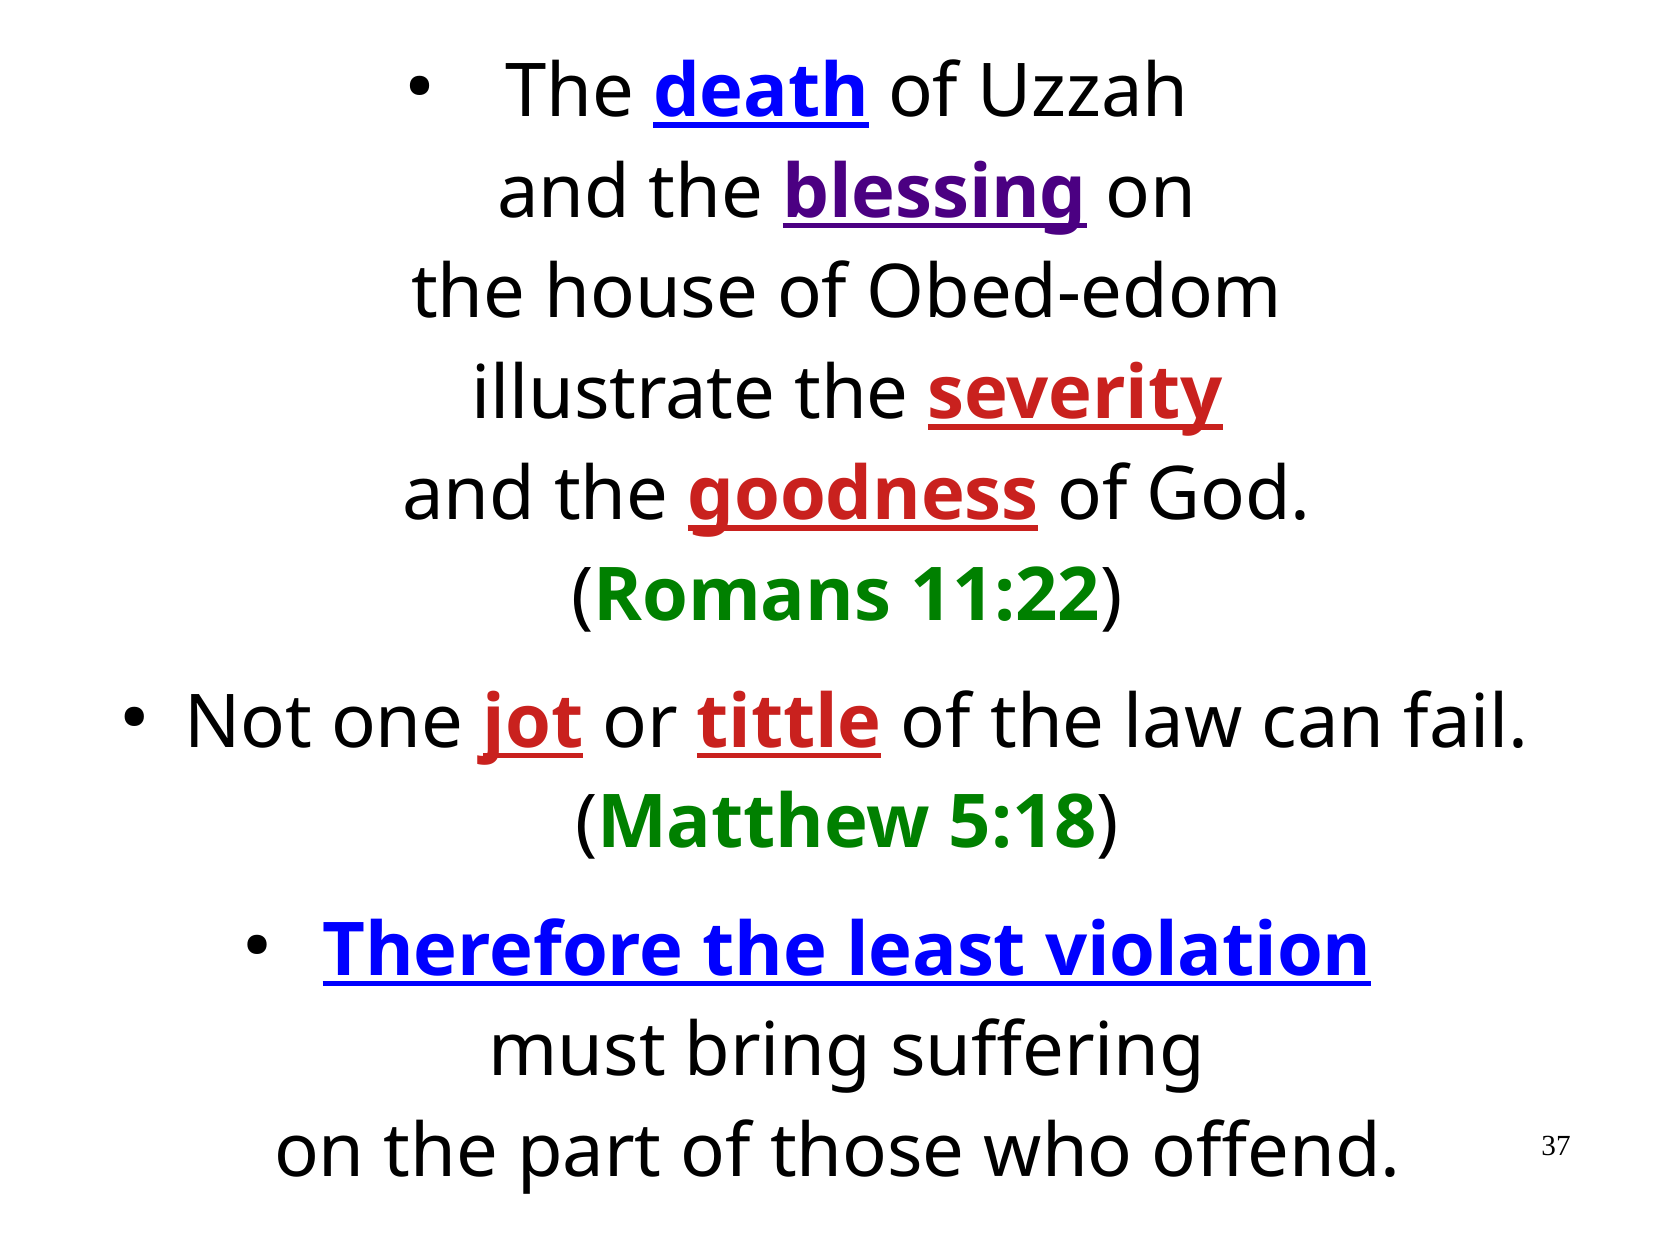

# The death of Uzzah and the blessing on the house of Obed-edom illustrate the severity and the goodness of God. (Romans 11:22)
Not one jot or tittle of the law can fail.
(Matthew 5:18)
Therefore the least violation
must bring suffering
on the part of those who offend.
37